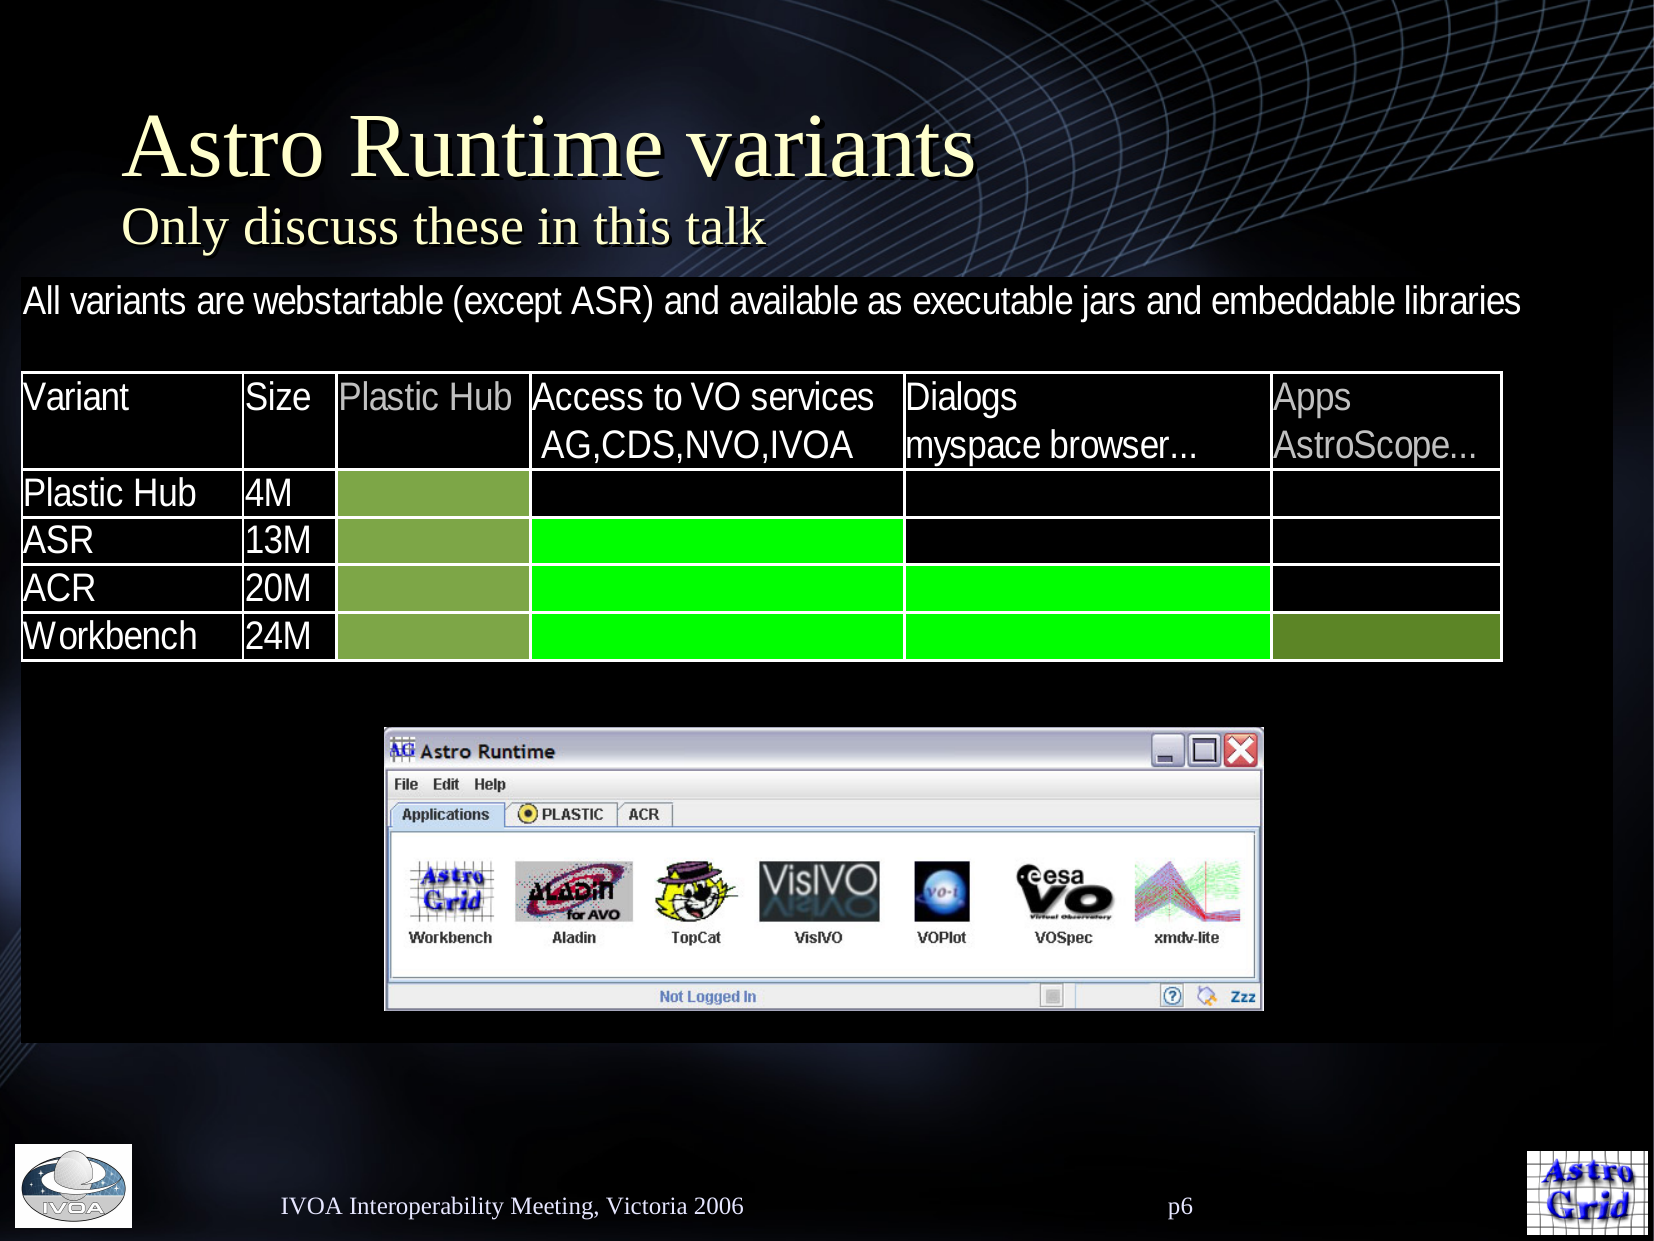

# Astro Runtime variants Only discuss these in this talk